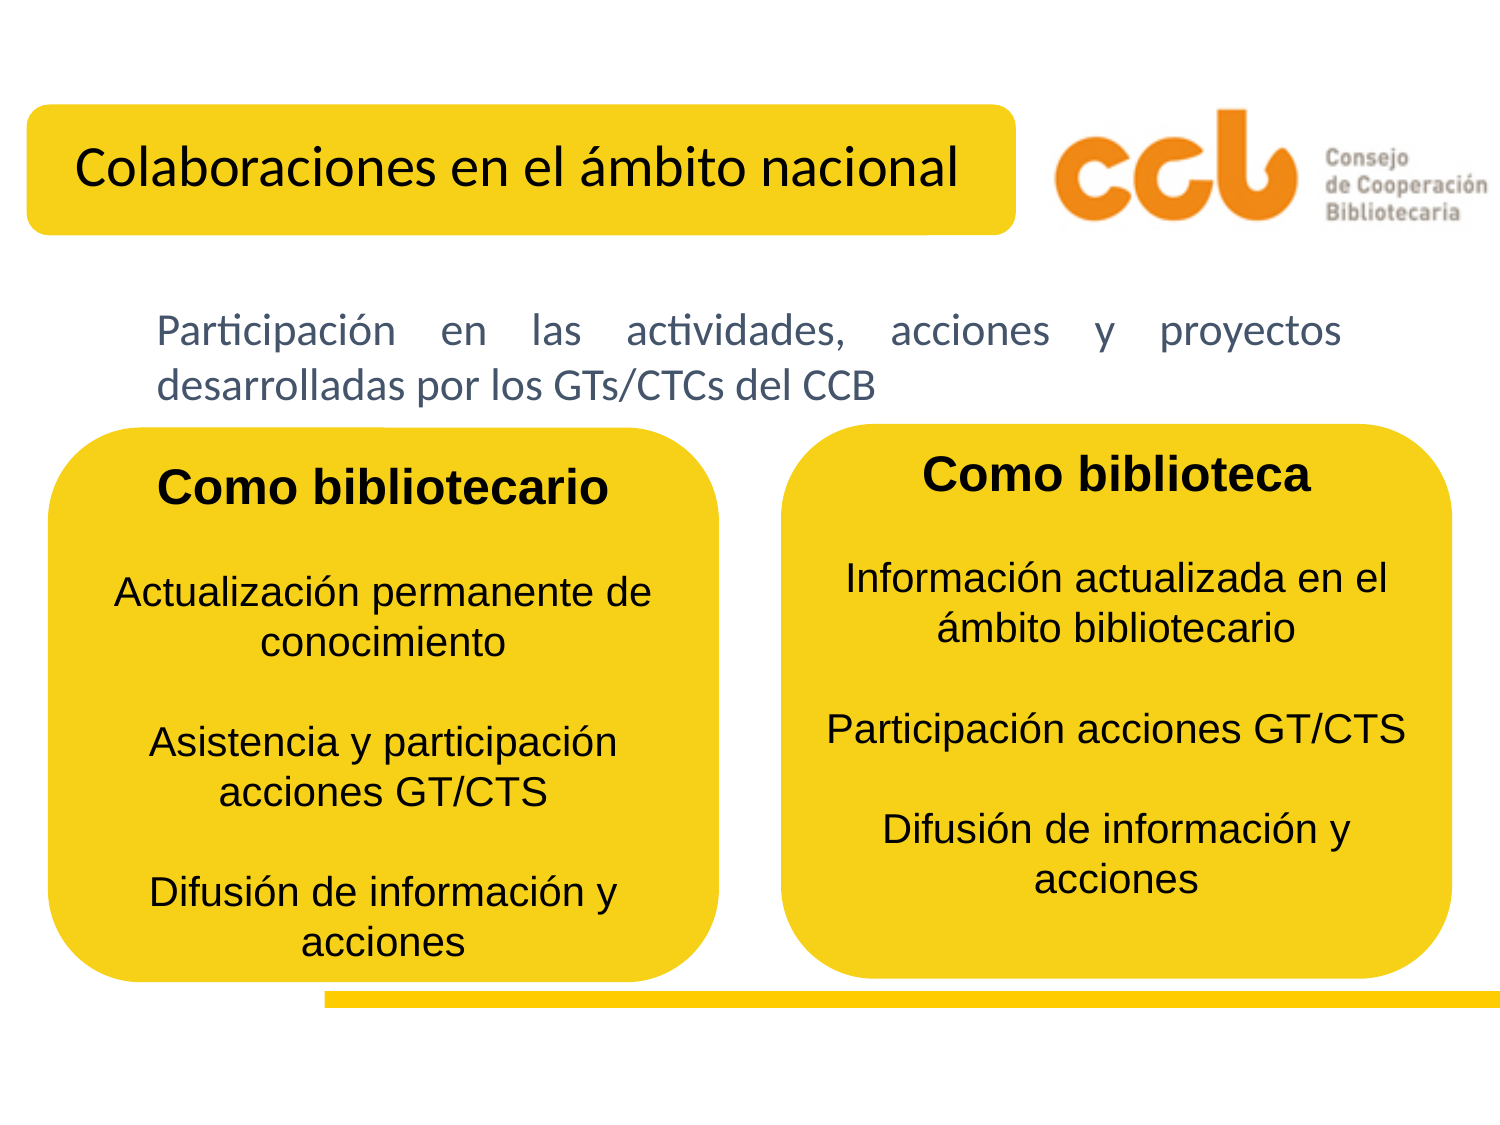

Colaboraciones en el ámbito nacional
# Participación en las actividades, acciones y proyectos desarrolladas por los GTs/CTCs del CCB
Como biblioteca
Información actualizada en el ámbito bibliotecario
Participación acciones GT/CTS
Difusión de información y acciones
Como bibliotecario
Actualización permanente de conocimiento
Asistencia y participación acciones GT/CTS
Difusión de información y acciones